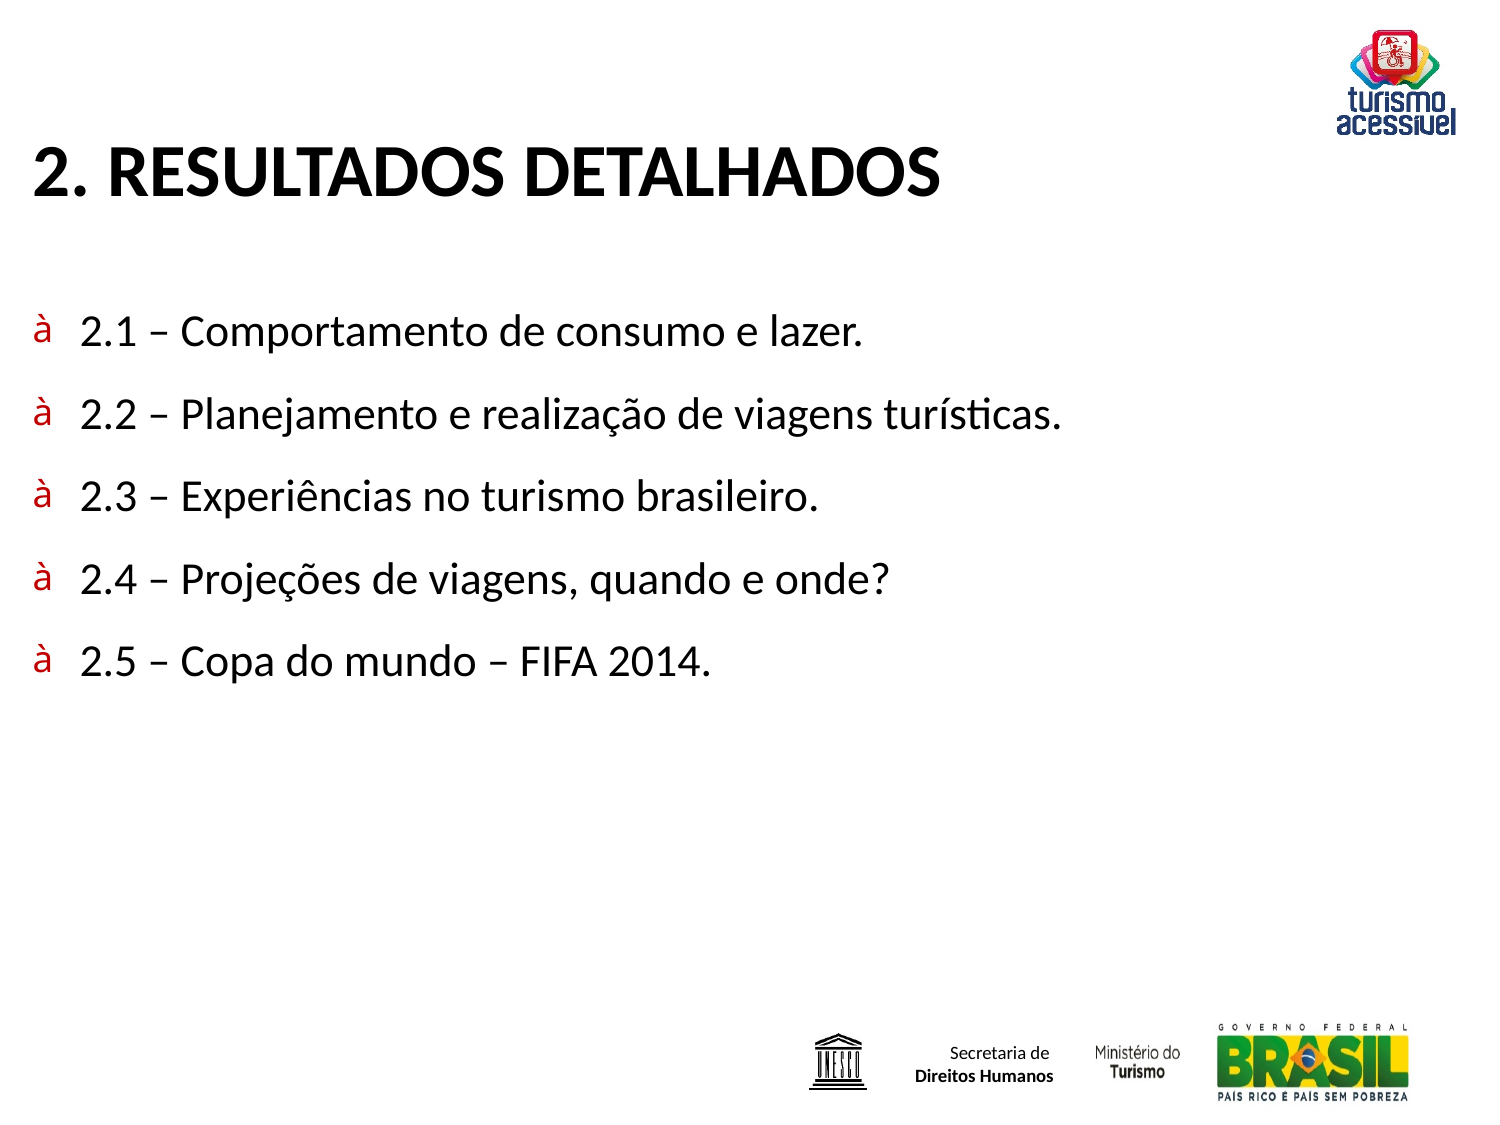

2. Resultados Detalhados
2.1 – Comportamento de consumo e lazer.
2.2 – Planejamento e realização de viagens turísticas.
2.3 – Experiências no turismo brasileiro.
2.4 – Projeções de viagens, quando e onde?
2.5 – Copa do mundo – FIFA 2014.